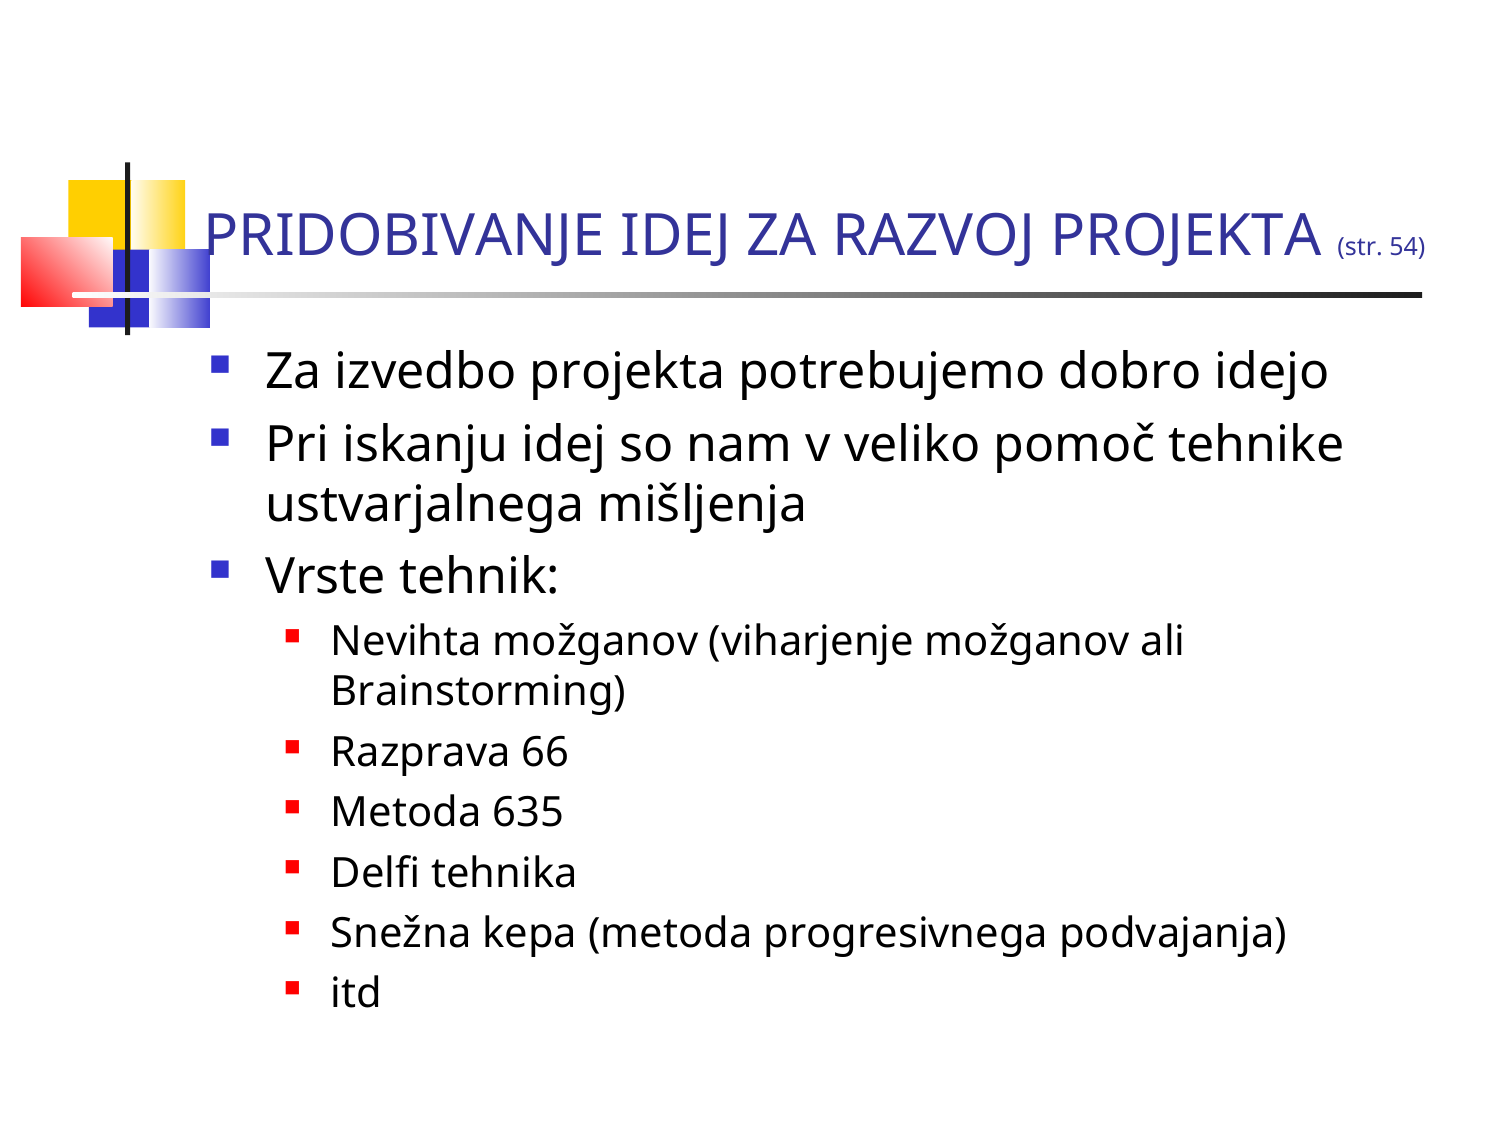

# PRIDOBIVANJE IDEJ ZA RAZVOJ PROJEKTA (str. 54)
Za izvedbo projekta potrebujemo dobro idejo
Pri iskanju idej so nam v veliko pomoč tehnike ustvarjalnega mišljenja
Vrste tehnik:
Nevihta možganov (viharjenje možganov ali Brainstorming)
Razprava 66
Metoda 635
Delfi tehnika
Snežna kepa (metoda progresivnega podvajanja)
itd